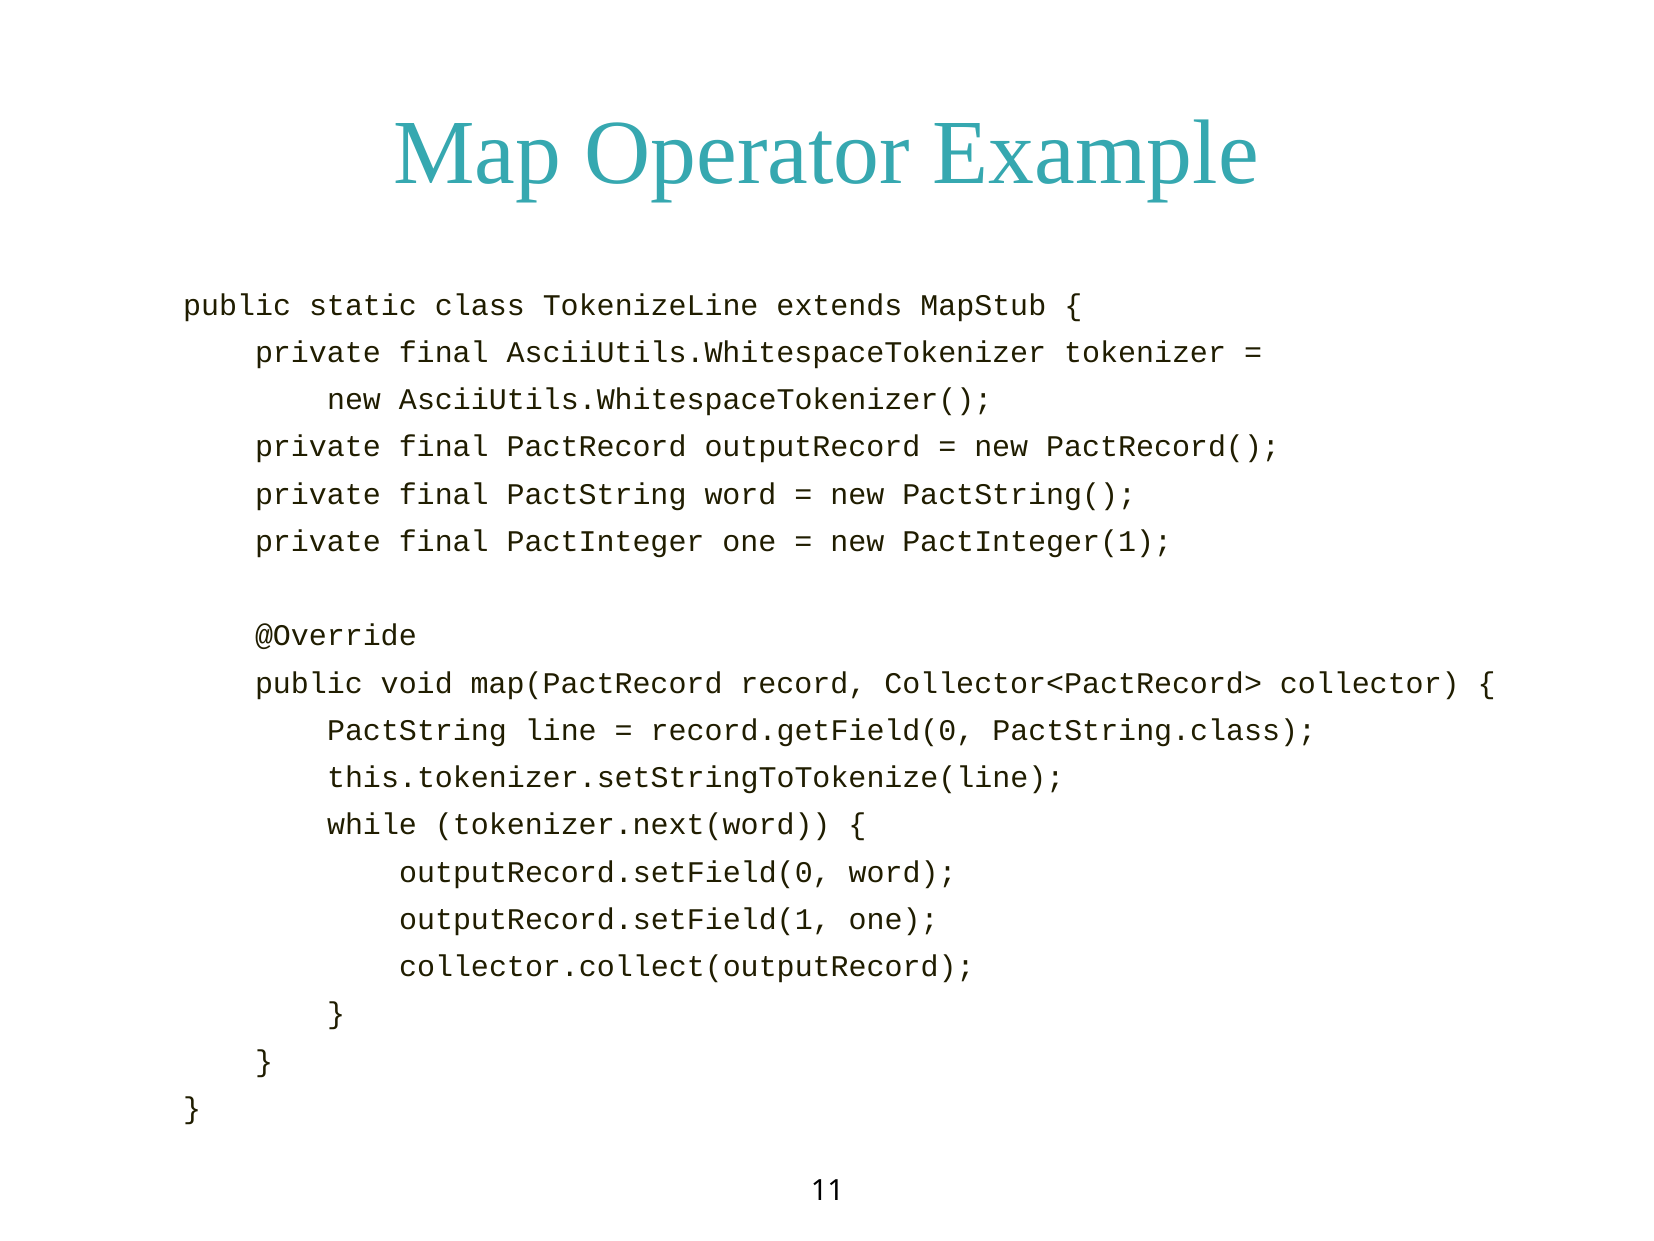

# Map Operator Example
public static class TokenizeLine extends MapStub {
 private final AsciiUtils.WhitespaceTokenizer tokenizer =
 new AsciiUtils.WhitespaceTokenizer();
 private final PactRecord outputRecord = new PactRecord();
 private final PactString word = new PactString();
 private final PactInteger one = new PactInteger(1);
 @Override
 public void map(PactRecord record, Collector<PactRecord> collector) {
 PactString line = record.getField(0, PactString.class);
 this.tokenizer.setStringToTokenize(line);
 while (tokenizer.next(word)) {
 outputRecord.setField(0, word);
 outputRecord.setField(1, one);
 collector.collect(outputRecord);
 }
 }
}
11